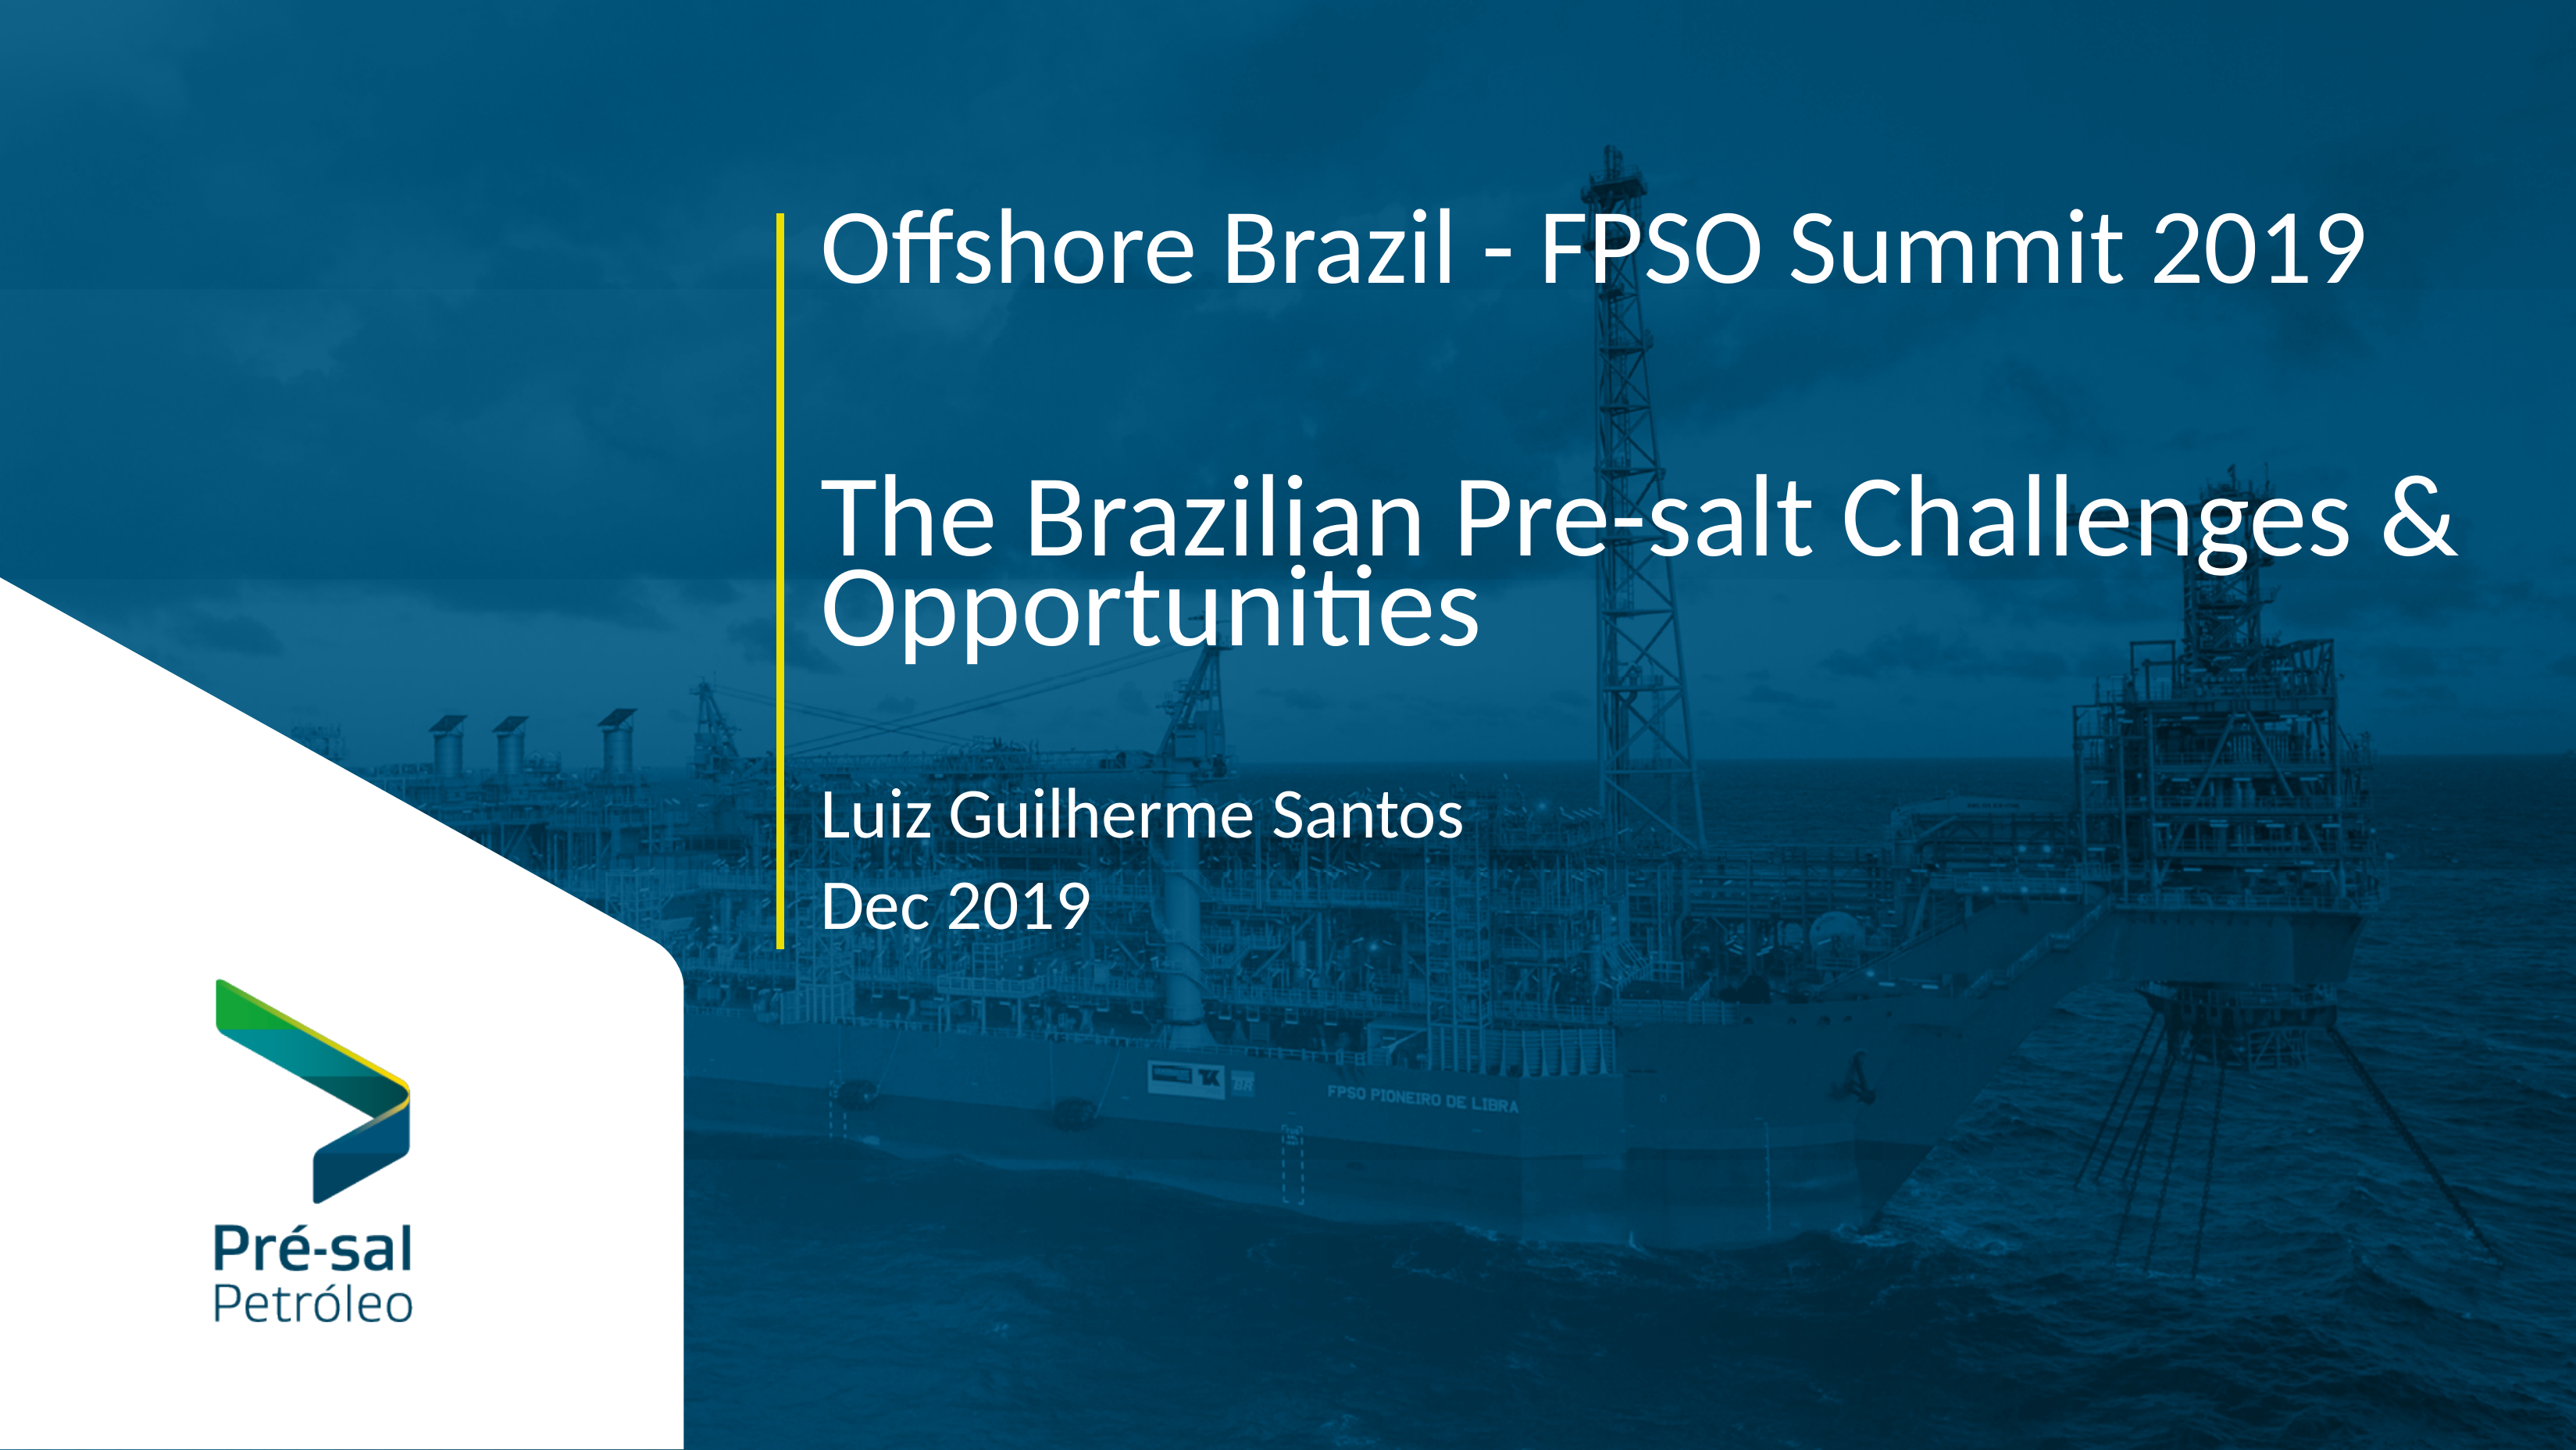

Offshore Brazil - FPSO Summit 2019
The Brazilian Pre-salt Challenges & Opportunities
Luiz Guilherme Santos
Dec 2019